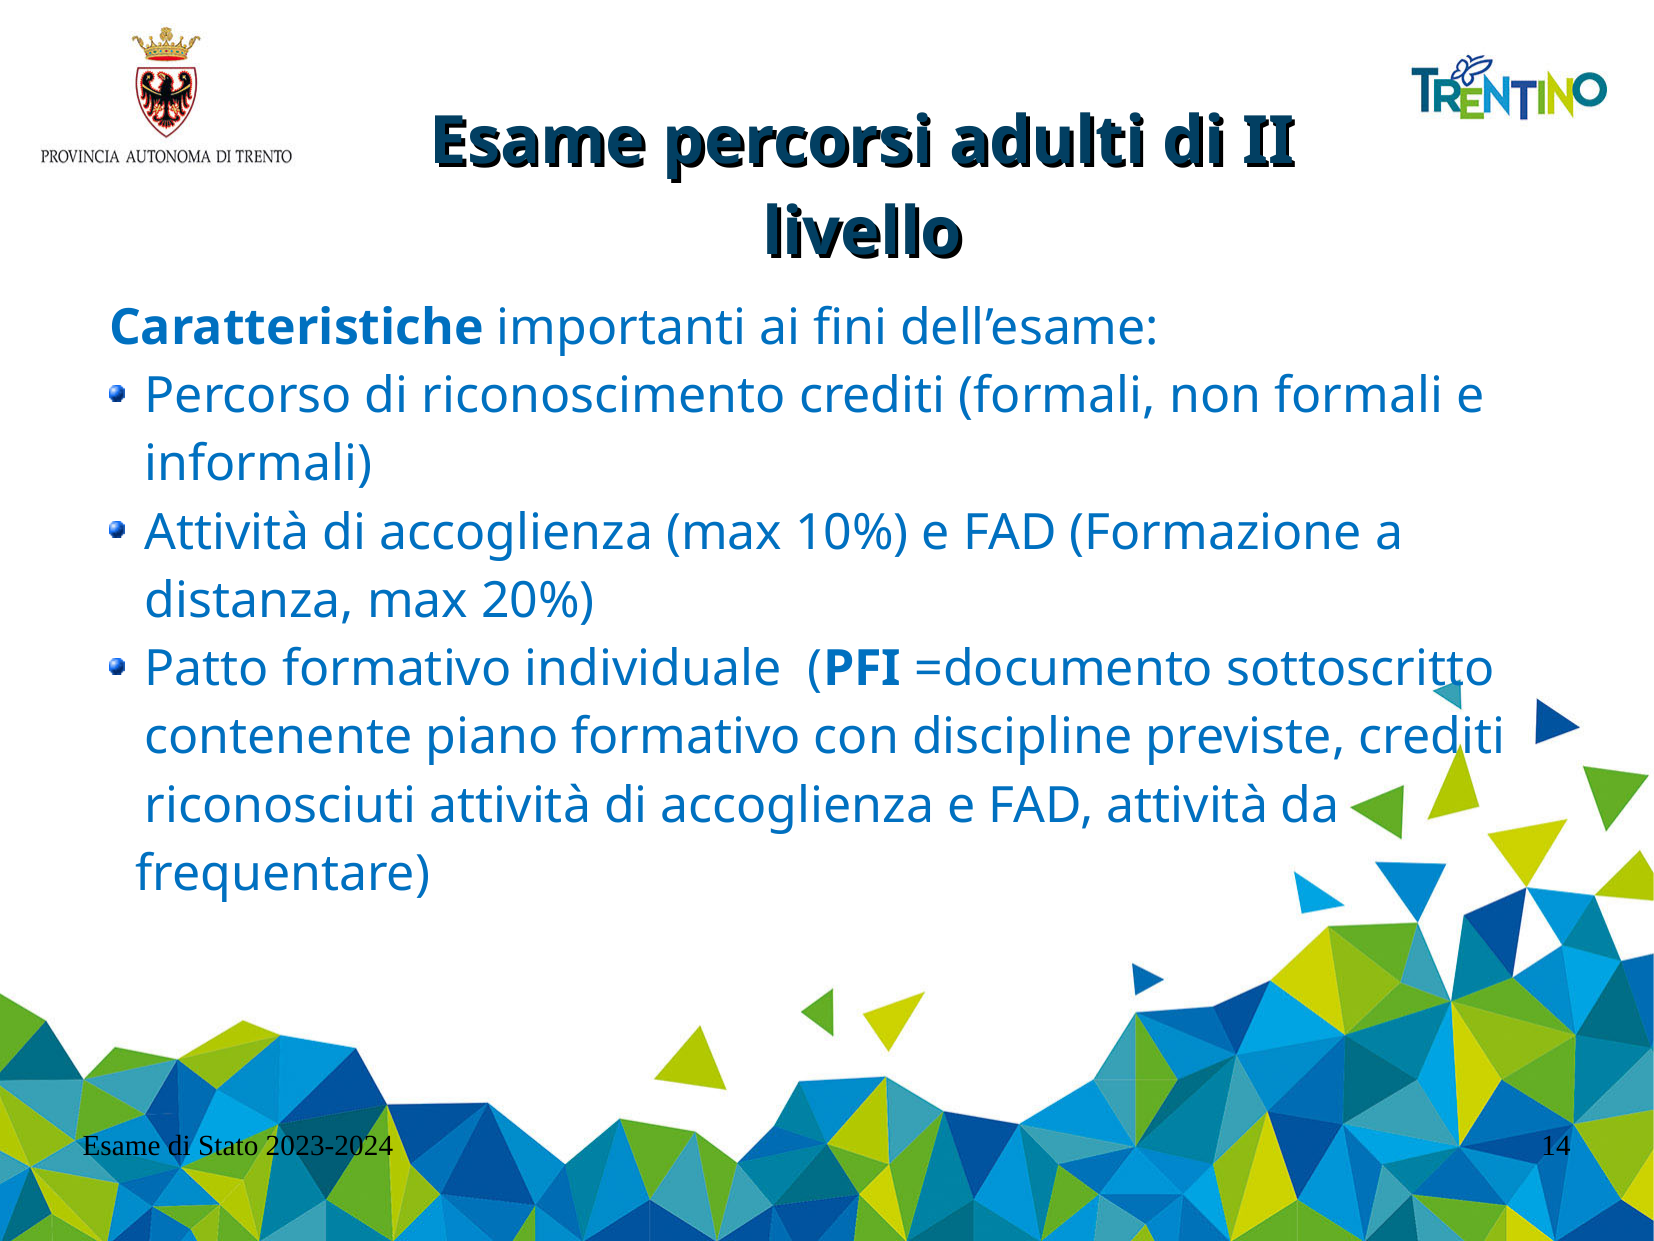

Esame percorsi adulti di II livello
Caratteristiche importanti ai fini dell’esame:
Percorso di riconoscimento crediti (formali, non formali e informali)
Attività di accoglienza (max 10%) e FAD (Formazione a distanza, max 20%)
Patto formativo individuale (PFI =documento sottoscritto contenente piano formativo con discipline previste, crediti riconosciuti attività di accoglienza e FAD, attività da
 frequentare)
Esame di Stato 2023-2024
14